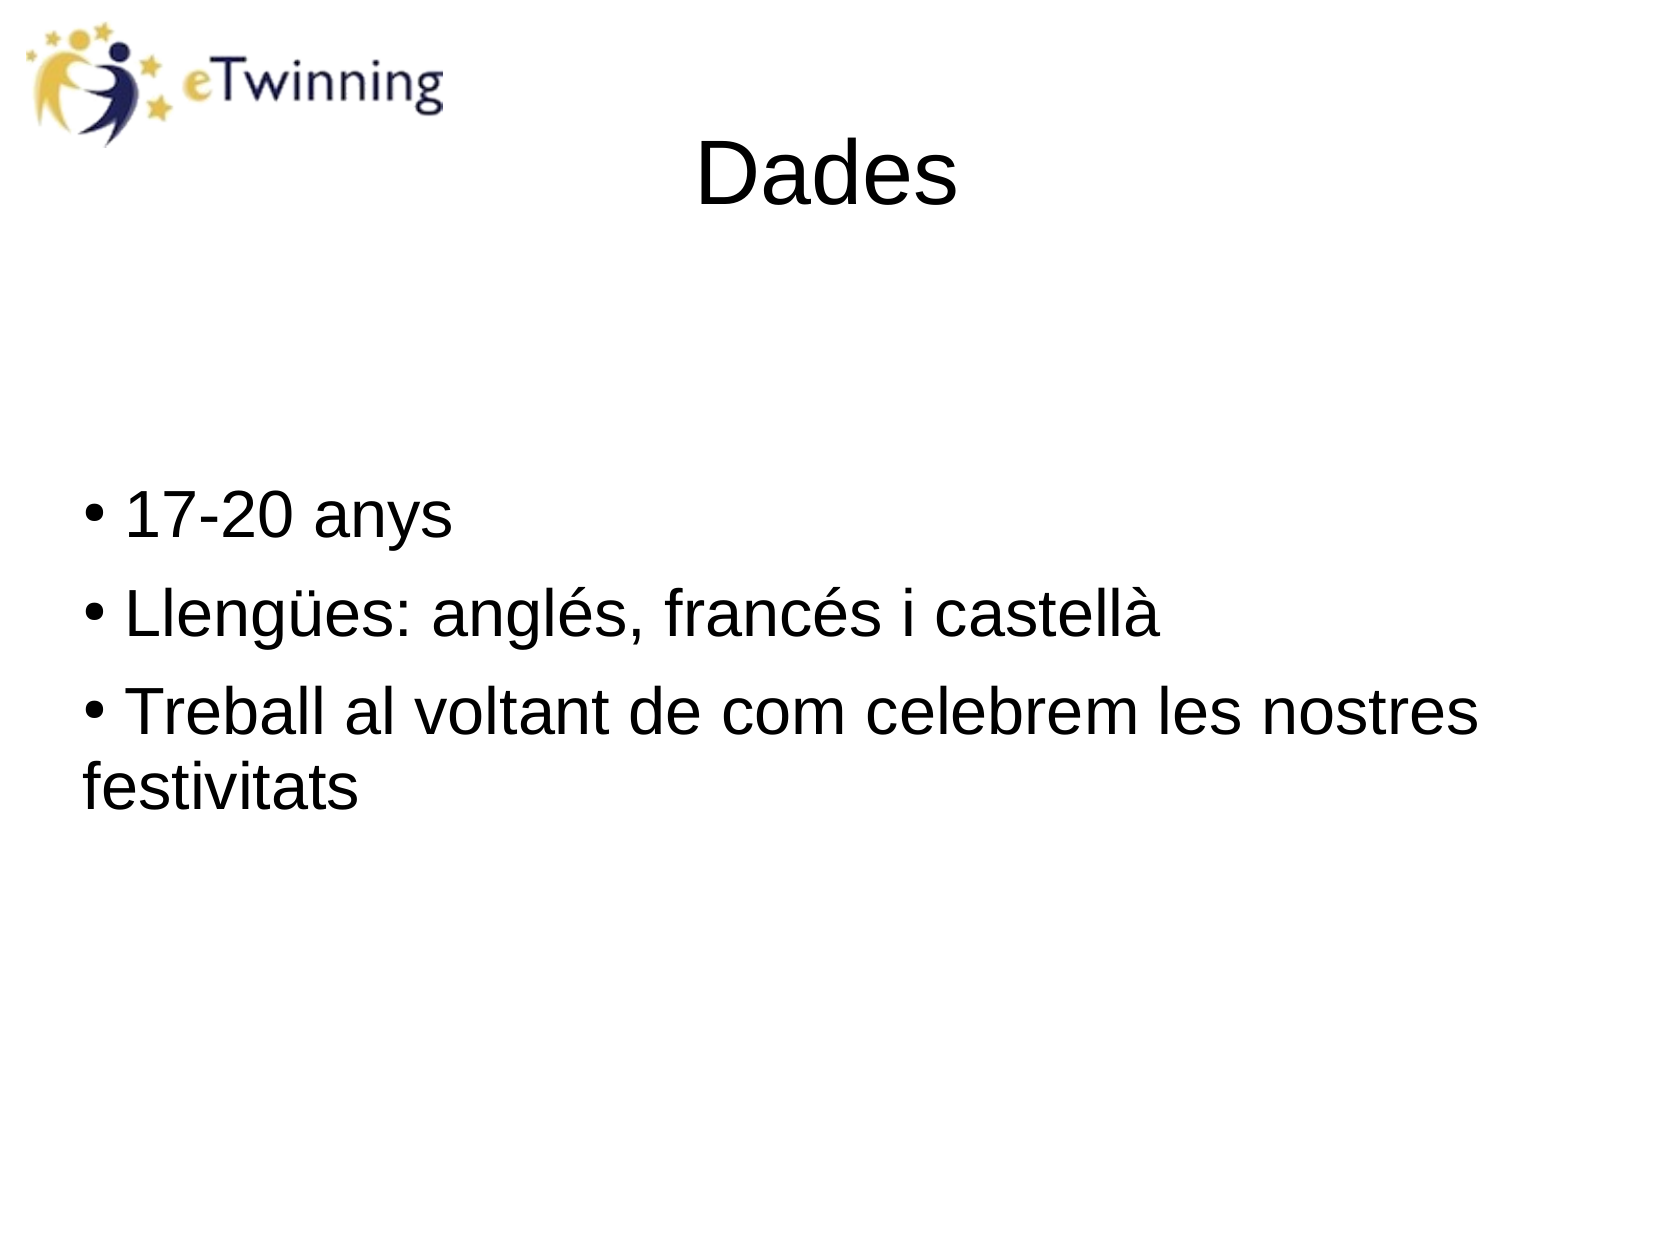

# Dades
 17-20 anys
 Llengües: anglés, francés i castellà
 Treball al voltant de com celebrem les nostres festivitats